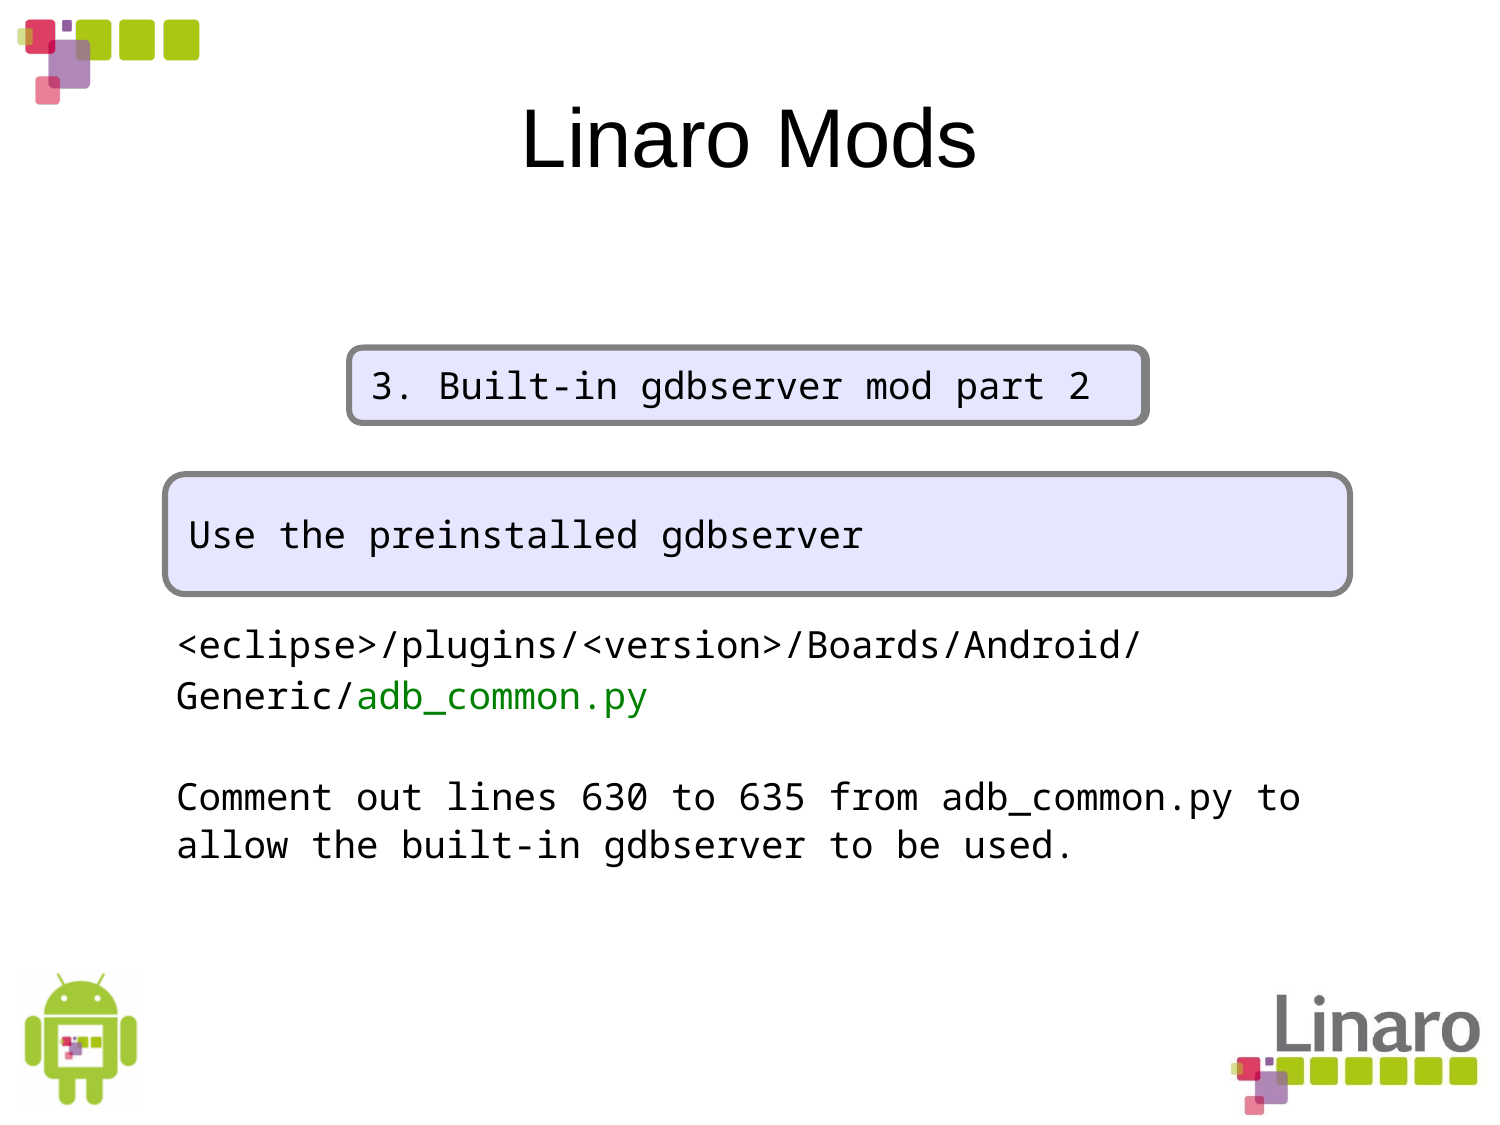

# Linaro Mods
3. Built-in gdbserver mod part 2
1. Reinstall App mod
Use the preinstalled gdbserver
<eclipse>/plugins/<version>/Boards/Android/Generic/adb_common.py
Comment out lines 630 to 635 from adb_common.py to allow the built-in gdbserver to be used.